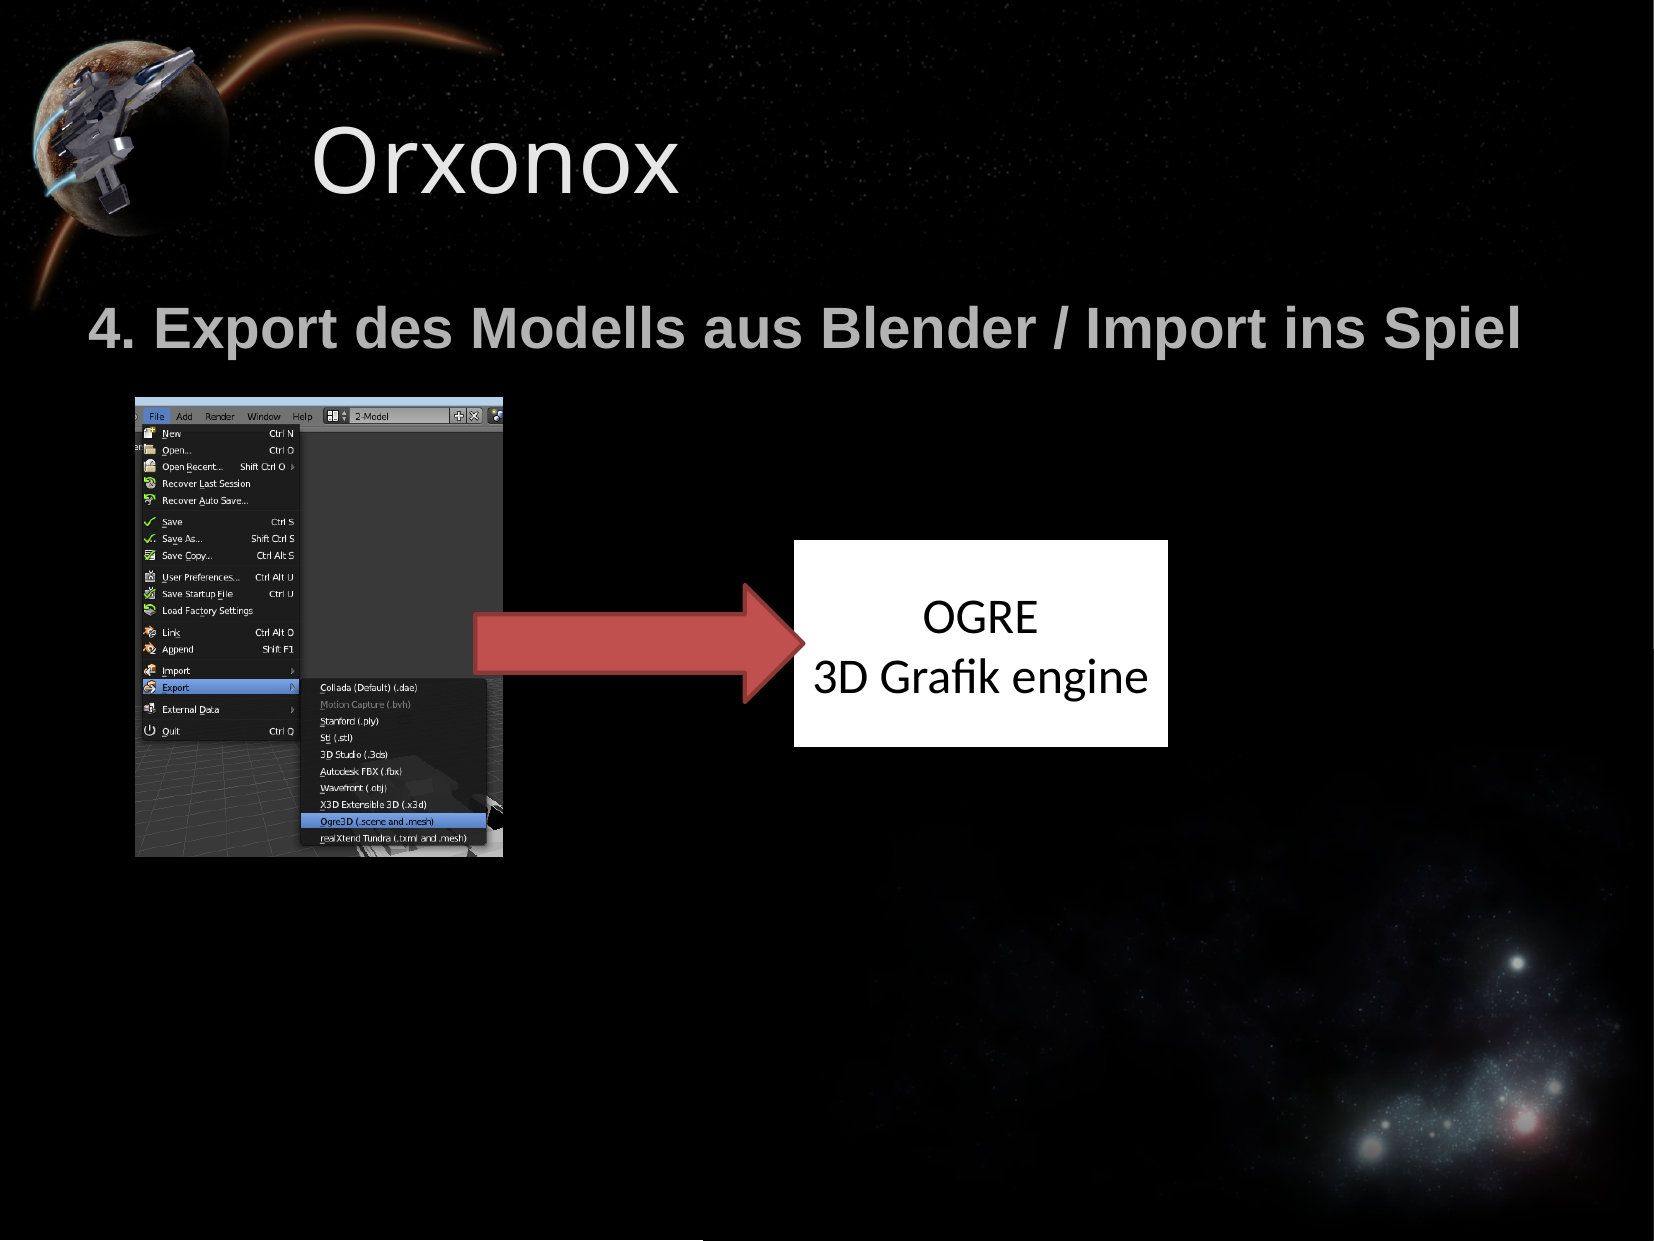

4. Export des Modells aus Blender / Import ins Spiel
OGRE
3D Grafik engine